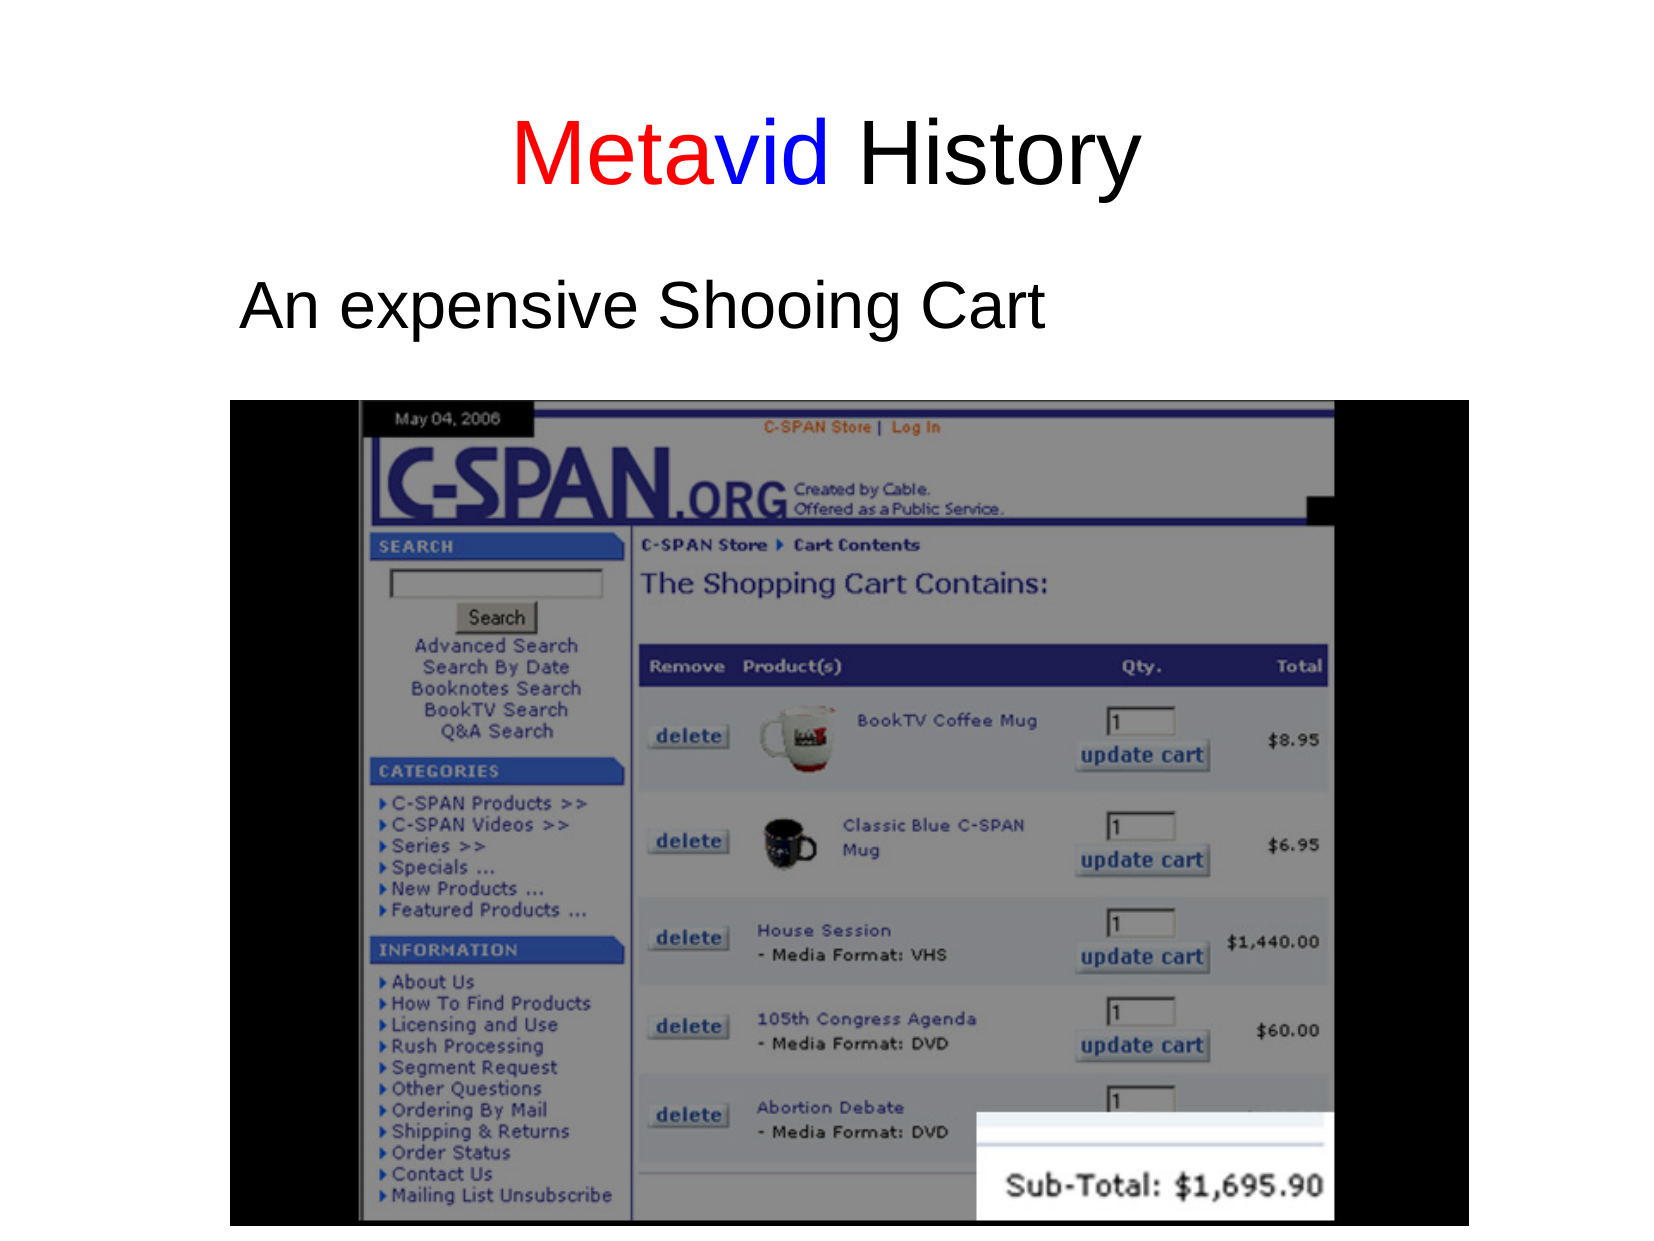

# Metavid History
 An expensive Shooing Cart